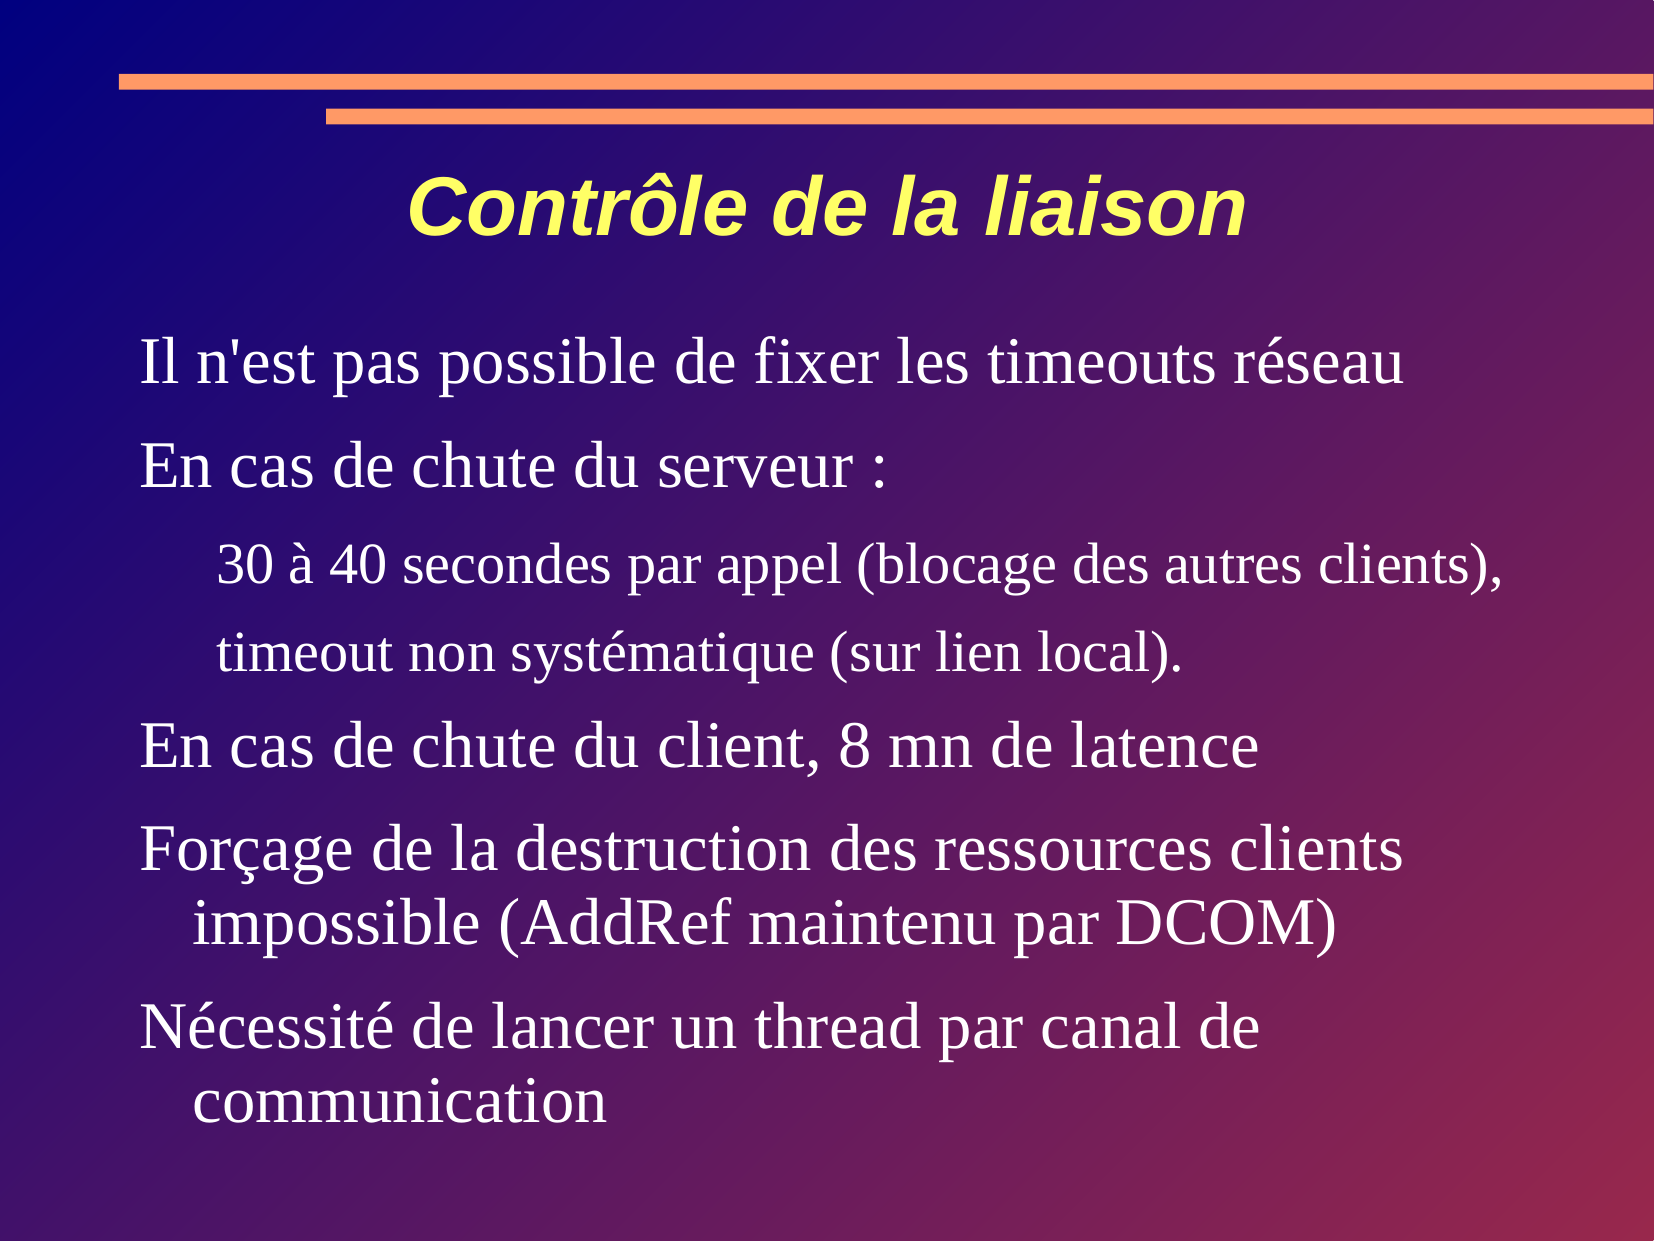

# Contrôle de la liaison
Il n'est pas possible de fixer les timeouts réseau
En cas de chute du serveur :
30 à 40 secondes par appel (blocage des autres clients),
timeout non systématique (sur lien local).
En cas de chute du client, 8 mn de latence
Forçage de la destruction des ressources clients impossible (AddRef maintenu par DCOM)
Nécessité de lancer un thread par canal de communication